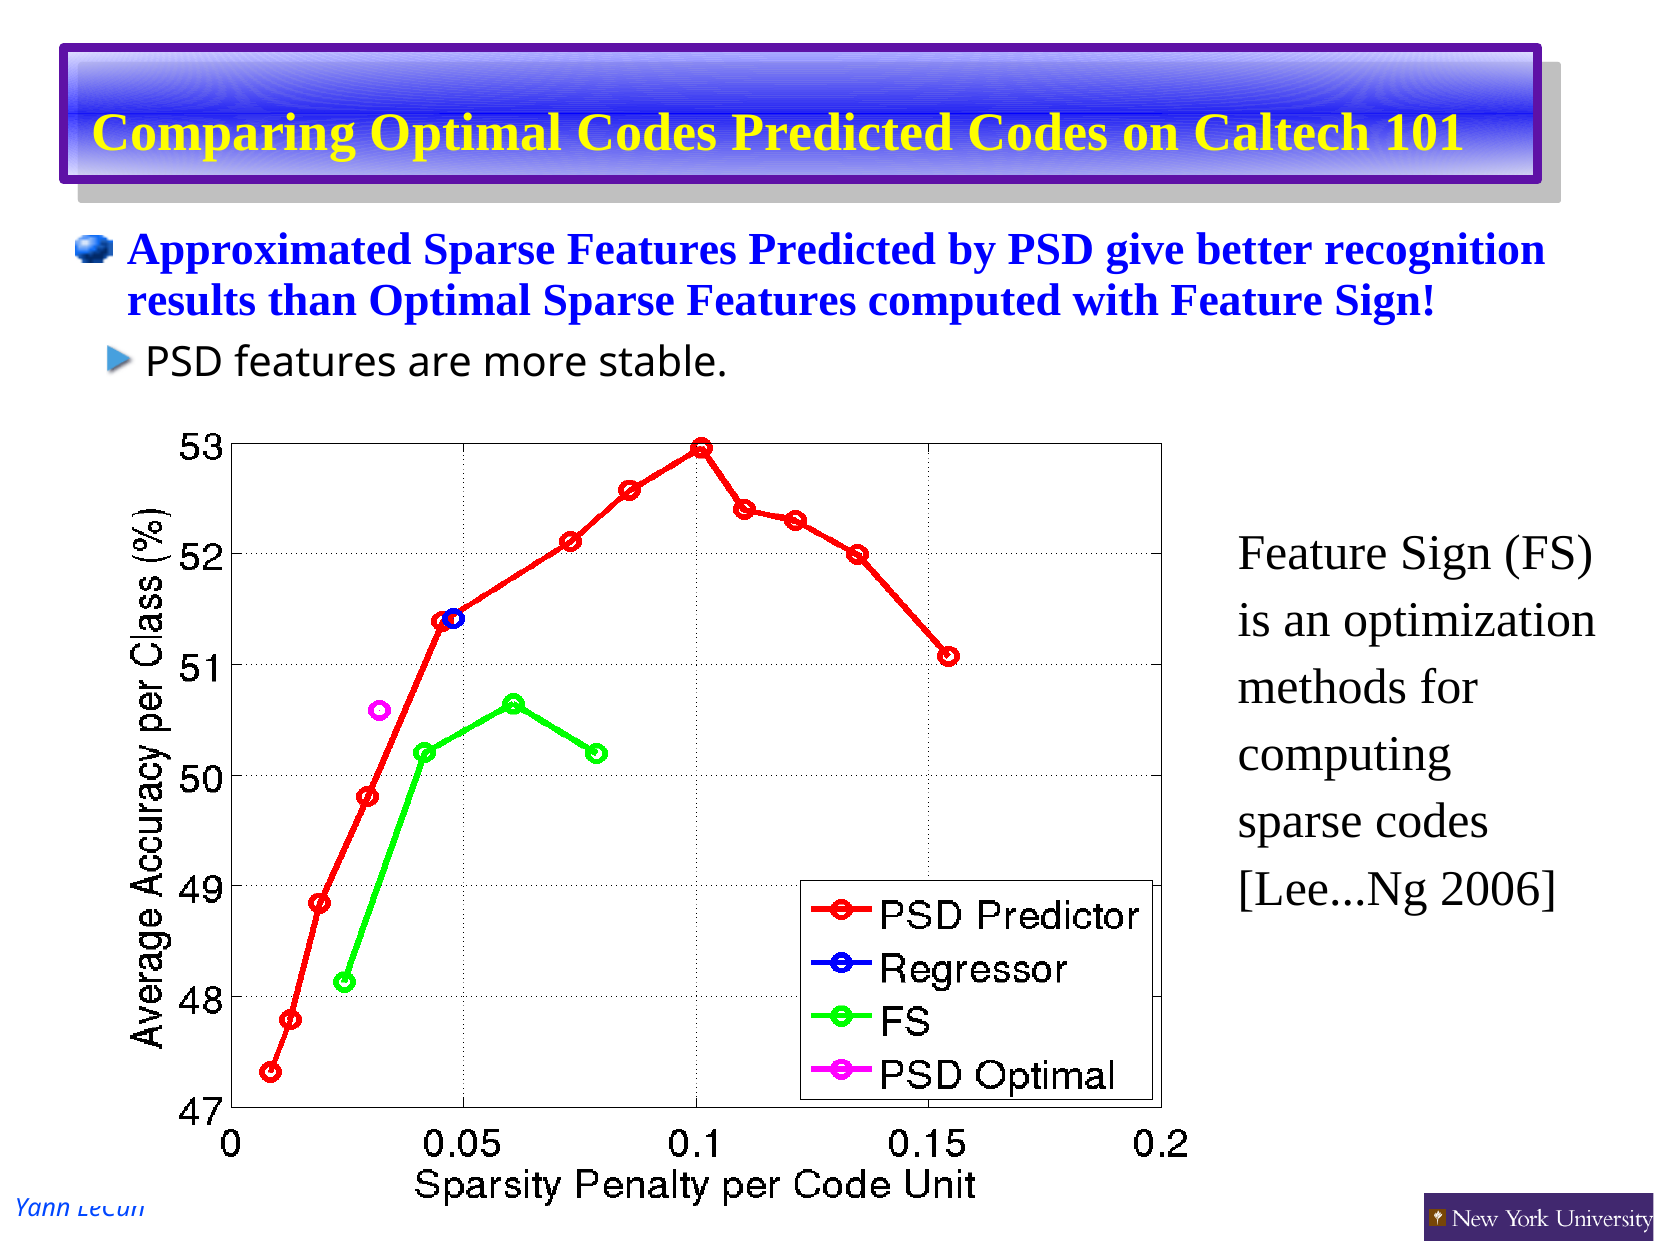

# Comparing Optimal Codes Predicted Codes on Caltech 101
Approximated Sparse Features Predicted by PSD give better recognition results than Optimal Sparse Features computed with Feature Sign!
PSD features are more stable.
Feature Sign (FS)
is an optimization
methods for
computing
sparse codes
[Lee...Ng 2006]